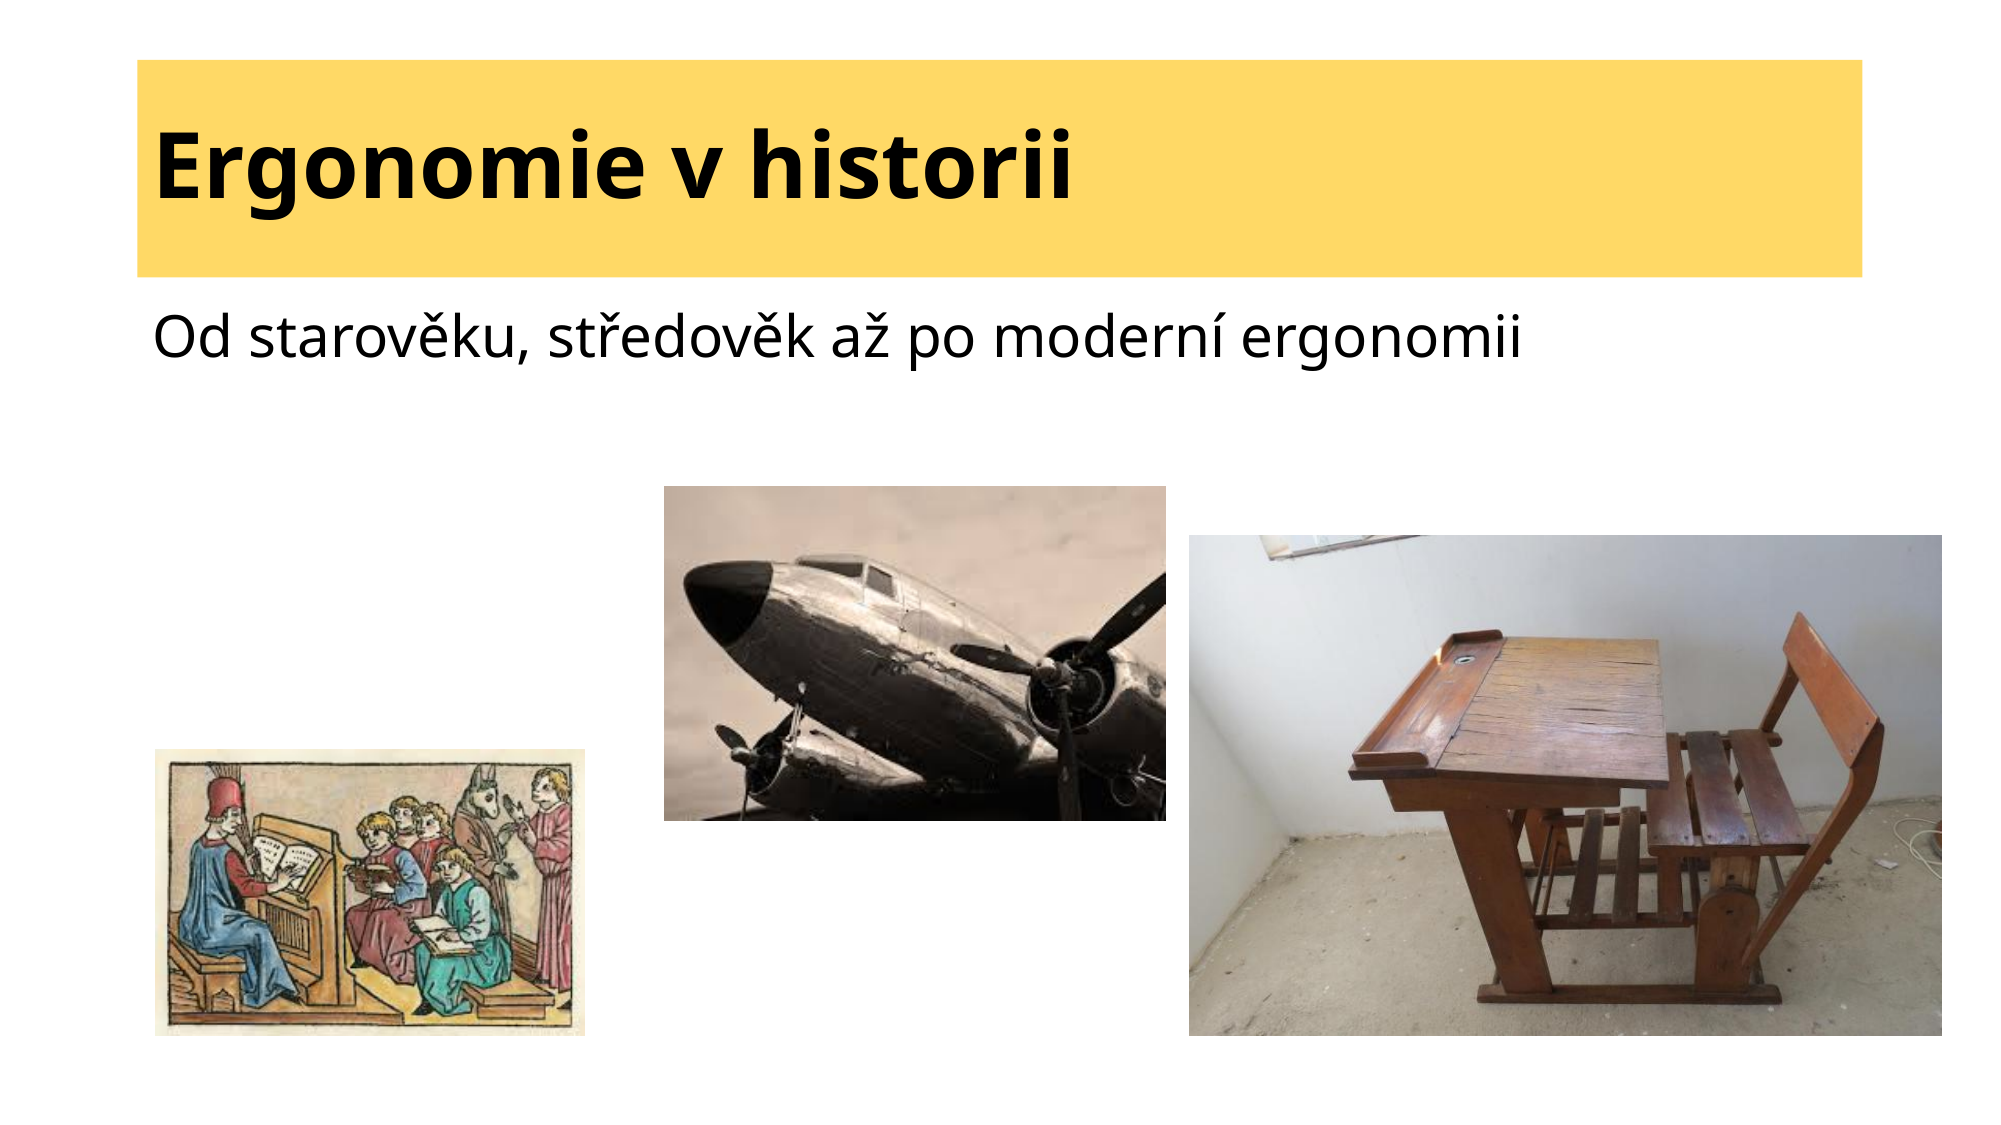

# Ergonomie v historii
Od starověku, středověk až po moderní ergonomii